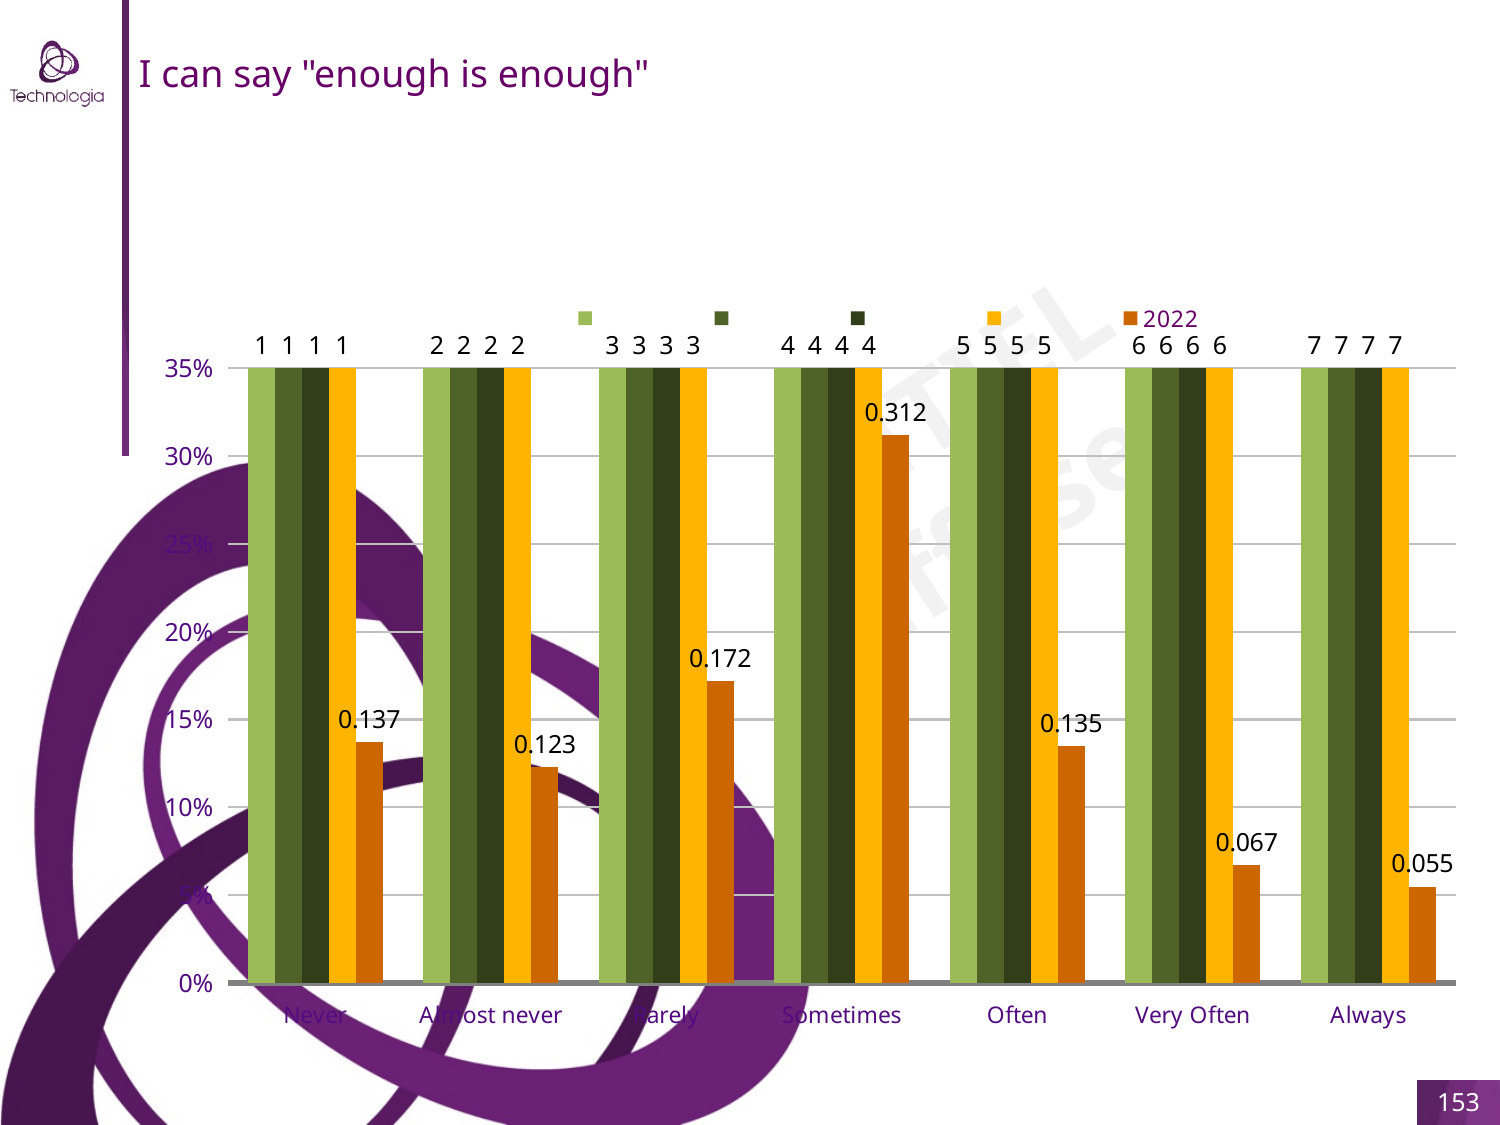

# I can say "enough is enough"
[unsupported chart]